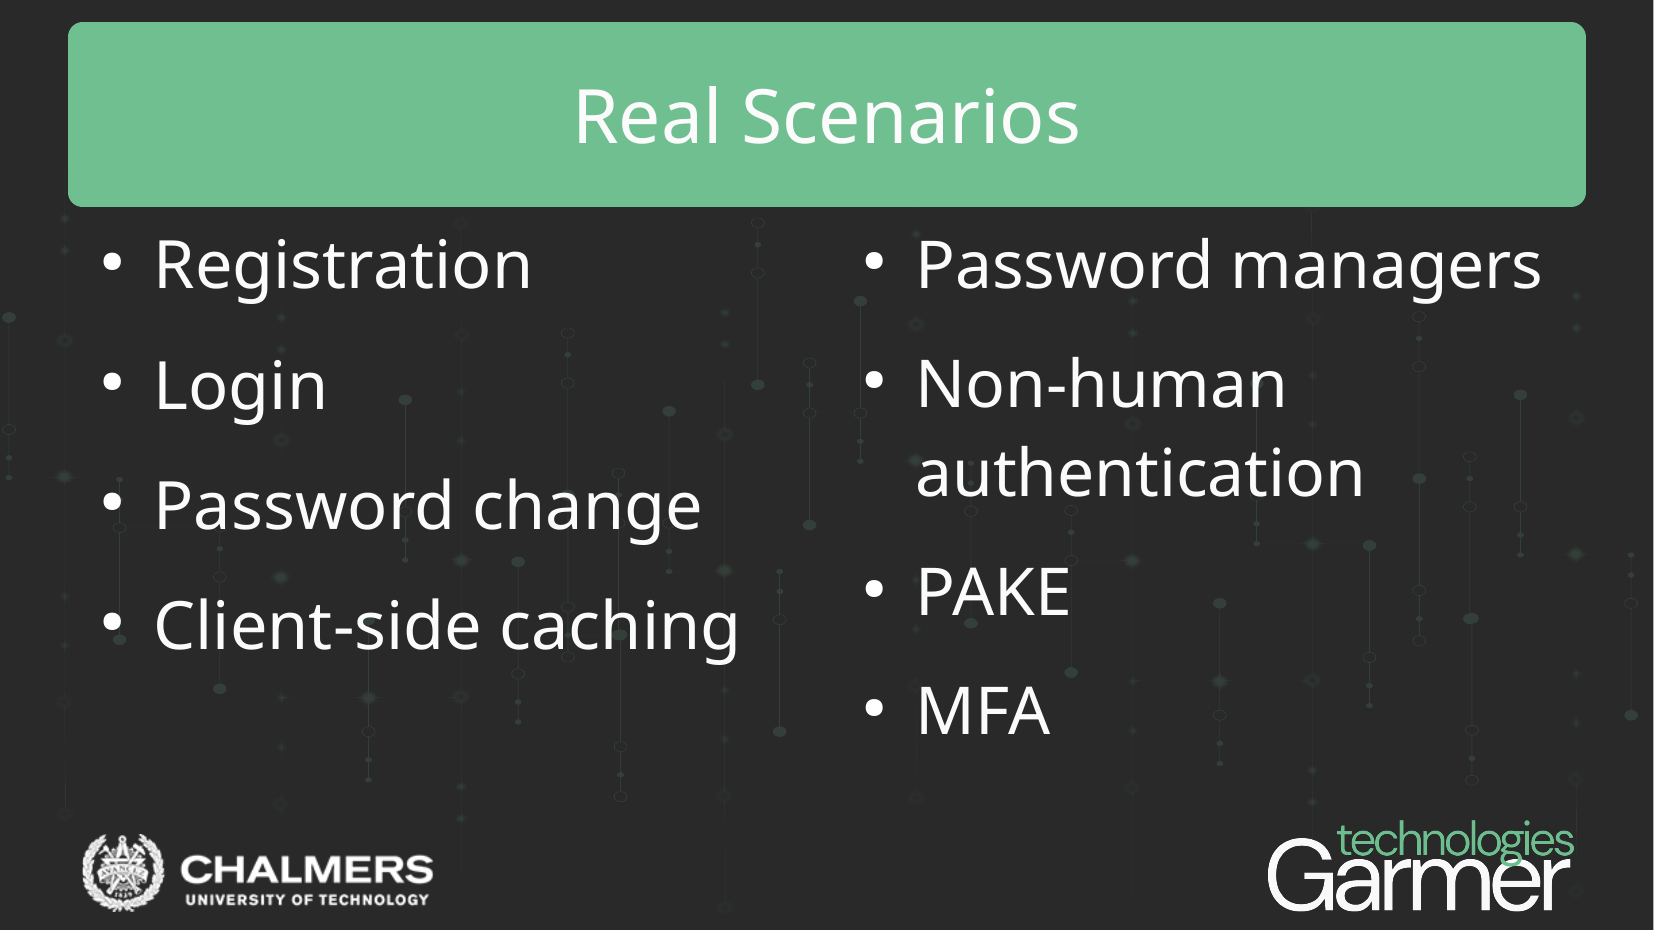

# Real Scenarios
Registration
Login
Password change
Client-side caching
Password managers
Non-human authentication
PAKE
MFA